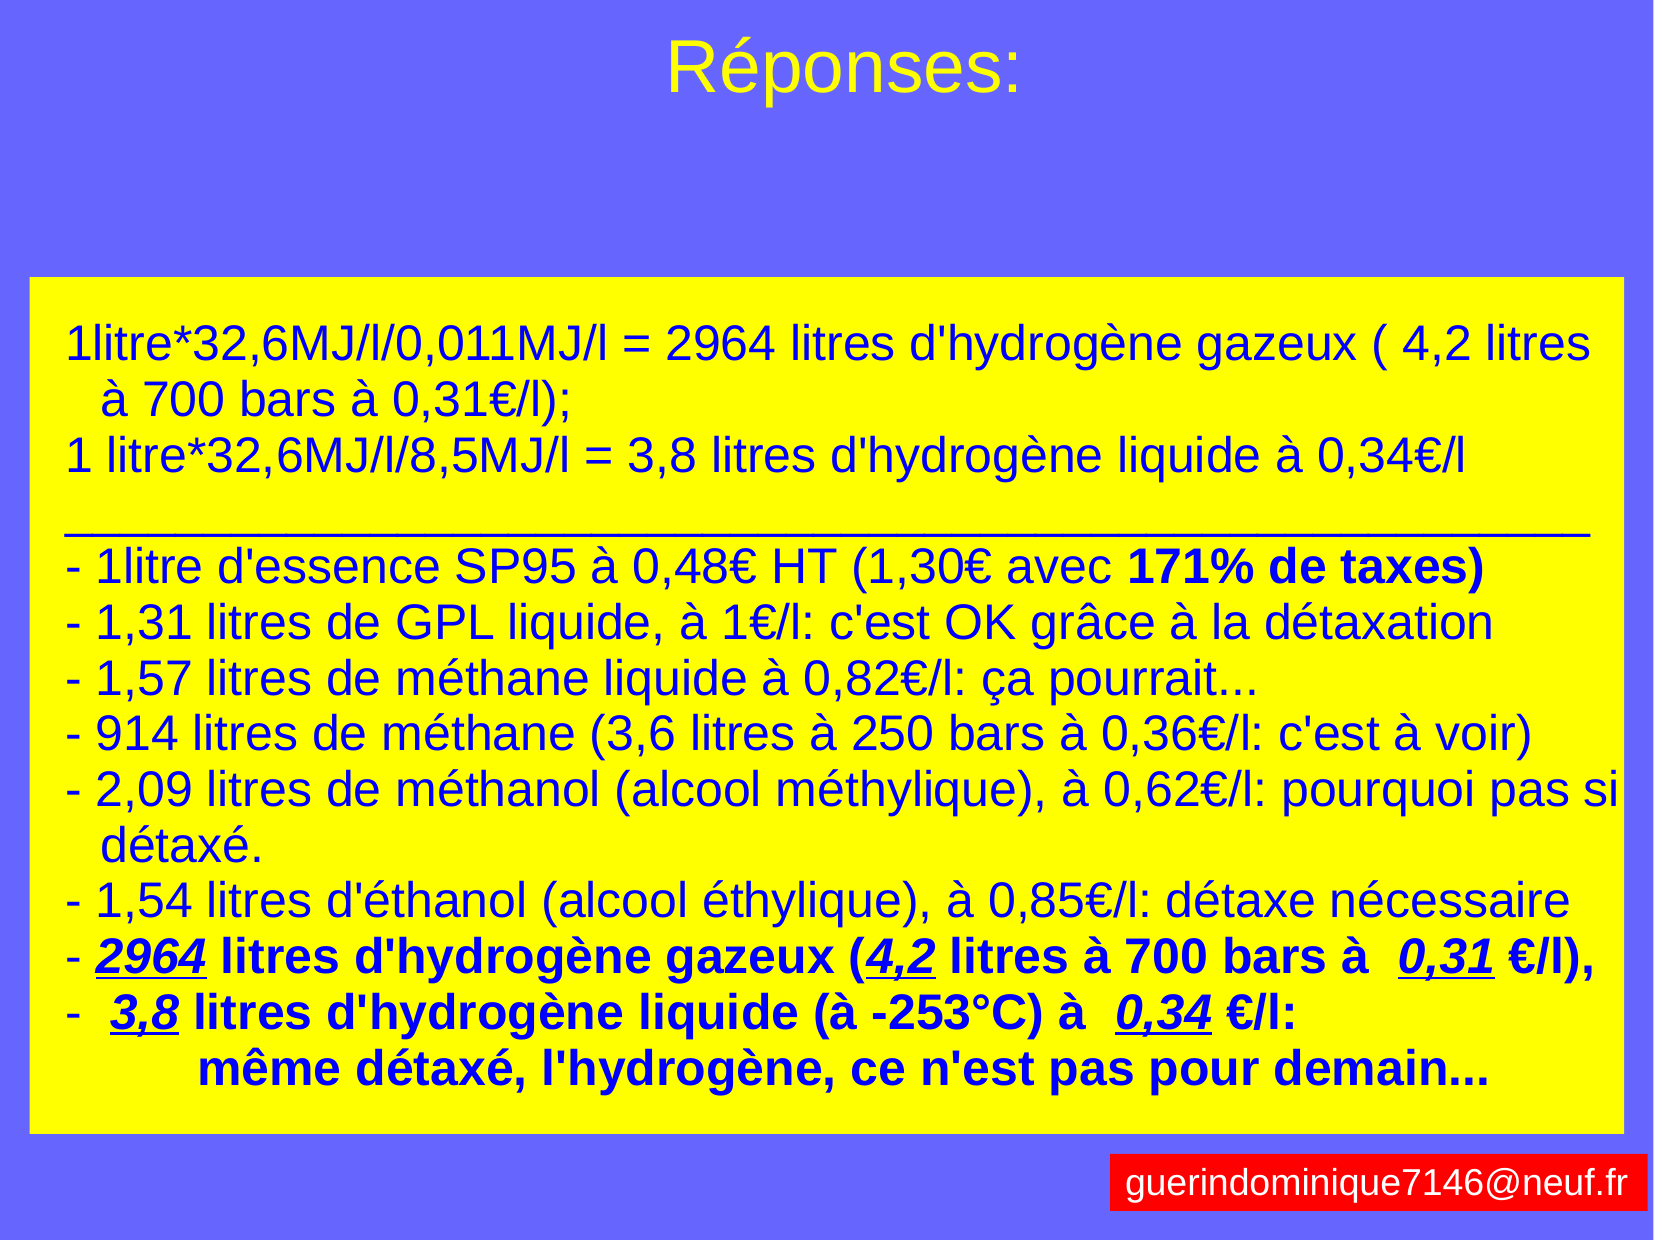

# Réponses:
1litre*32,6MJ/l/0,011MJ/l = 2964 litres d'hydrogène gazeux ( 4,2 litres à 700 bars à 0,31€/l);
1 litre*32,6MJ/l/8,5MJ/l = 3,8 litres d'hydrogène liquide à 0,34€/l
_______________________________________________________
- 1litre d'essence SP95 à 0,48€ HT (1,30€ avec 171% de taxes)
- 1,31 litres de GPL liquide, à 1€/l: c'est OK grâce à la détaxation
- 1,57 litres de méthane liquide à 0,82€/l: ça pourrait...
- 914 litres de méthane (3,6 litres à 250 bars à 0,36€/l: c'est à voir)
- 2,09 litres de méthanol (alcool méthylique), à 0,62€/l: pourquoi pas si détaxé.
- 1,54 litres d'éthanol (alcool éthylique), à 0,85€/l: détaxe nécessaire
- 2964 litres d'hydrogène gazeux (4,2 litres à 700 bars à 0,31 €/l),
- 3,8 litres d'hydrogène liquide (à -253°C) à 0,34 €/l:
même détaxé, l'hydrogène, ce n'est pas pour demain...
guerindominique7146@neuf.fr